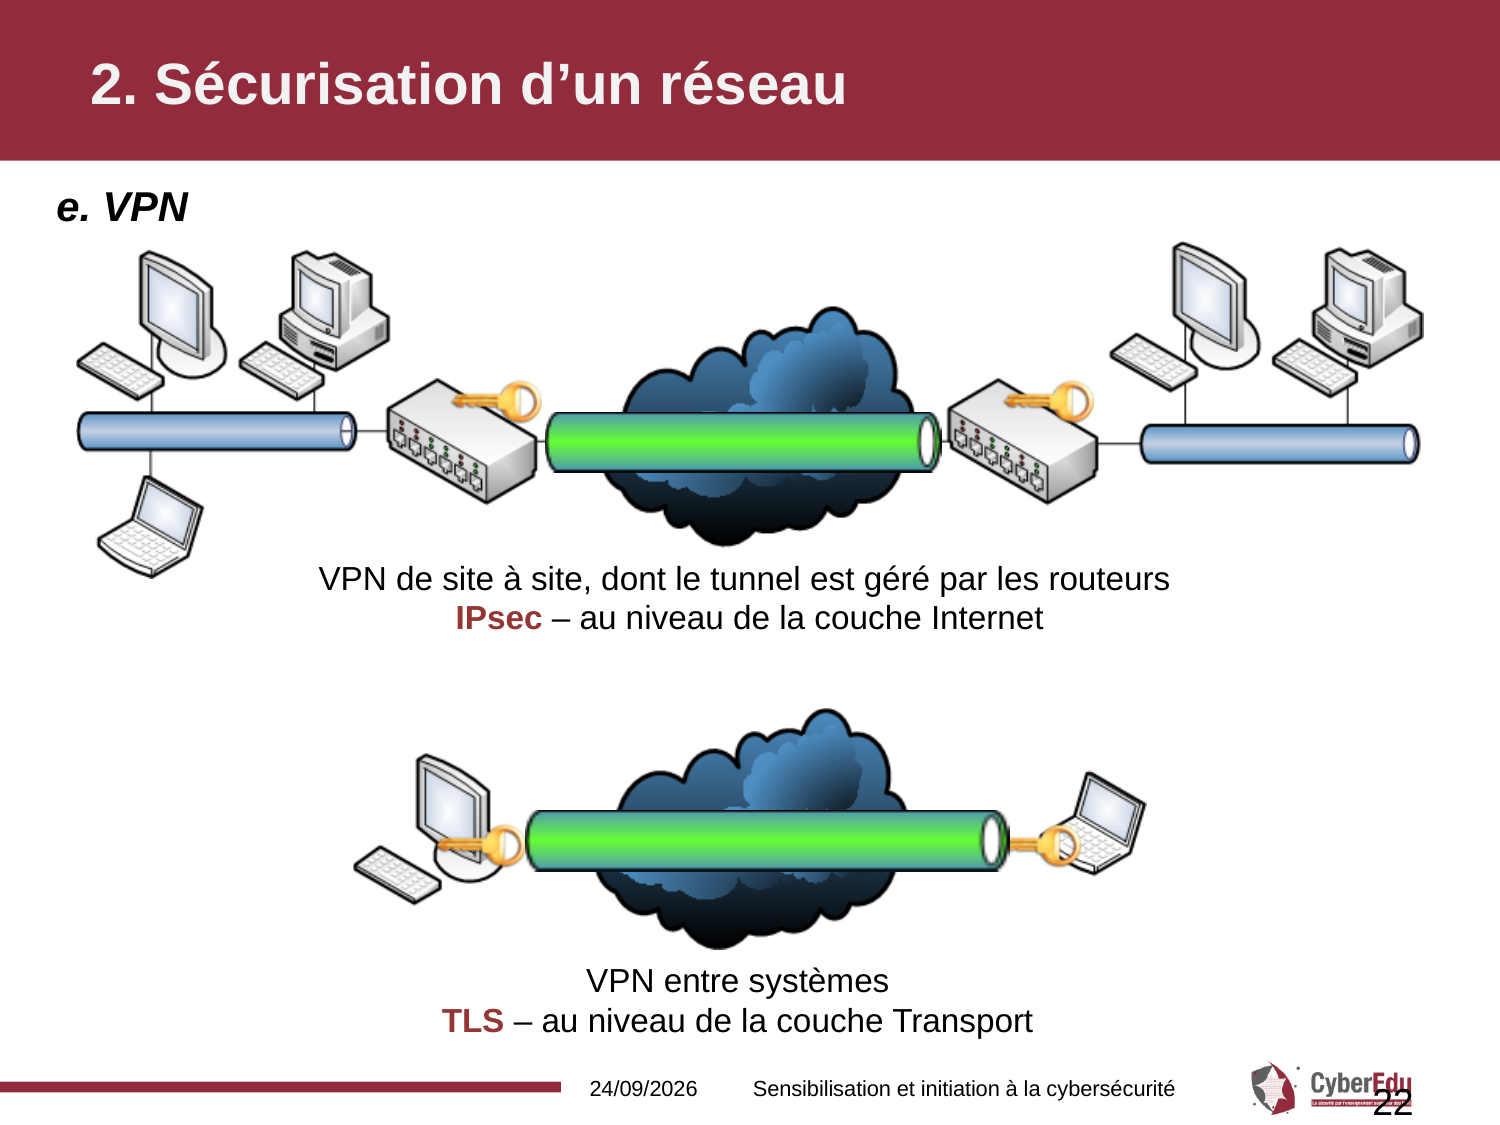

# 2. Sécurisation d’un réseau
e. VPN
VPN de site à site, dont le tunnel est géré par les routeurs
IPsec – au niveau de la couche Internet
VPN entre systèmes
TLS – au niveau de la couche Transport
Sensibilisation et initiation à la cybersécurité